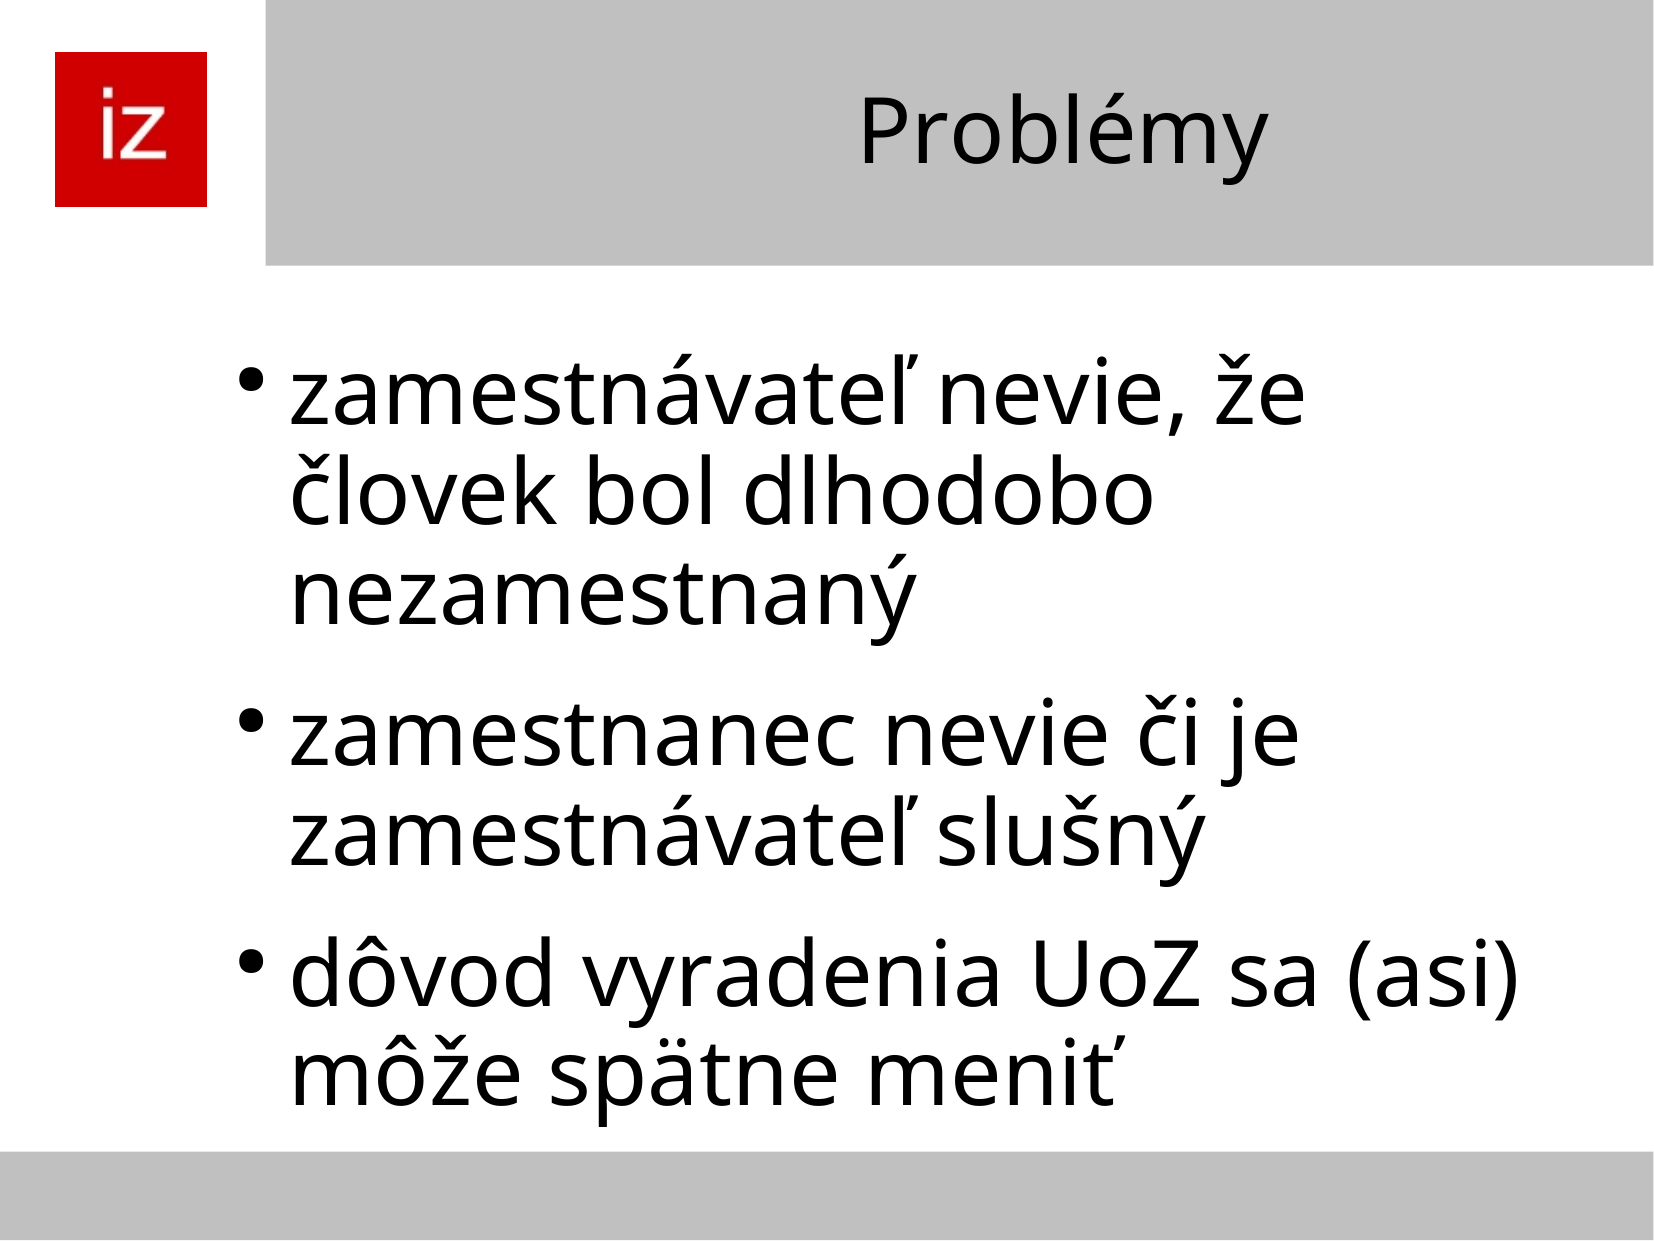

# Problémy
zamestnávateľ nevie, že človek bol dlhodobo nezamestnaný
zamestnanec nevie či je zamestnávateľ slušný
dôvod vyradenia UoZ sa (asi) môže spätne meniť